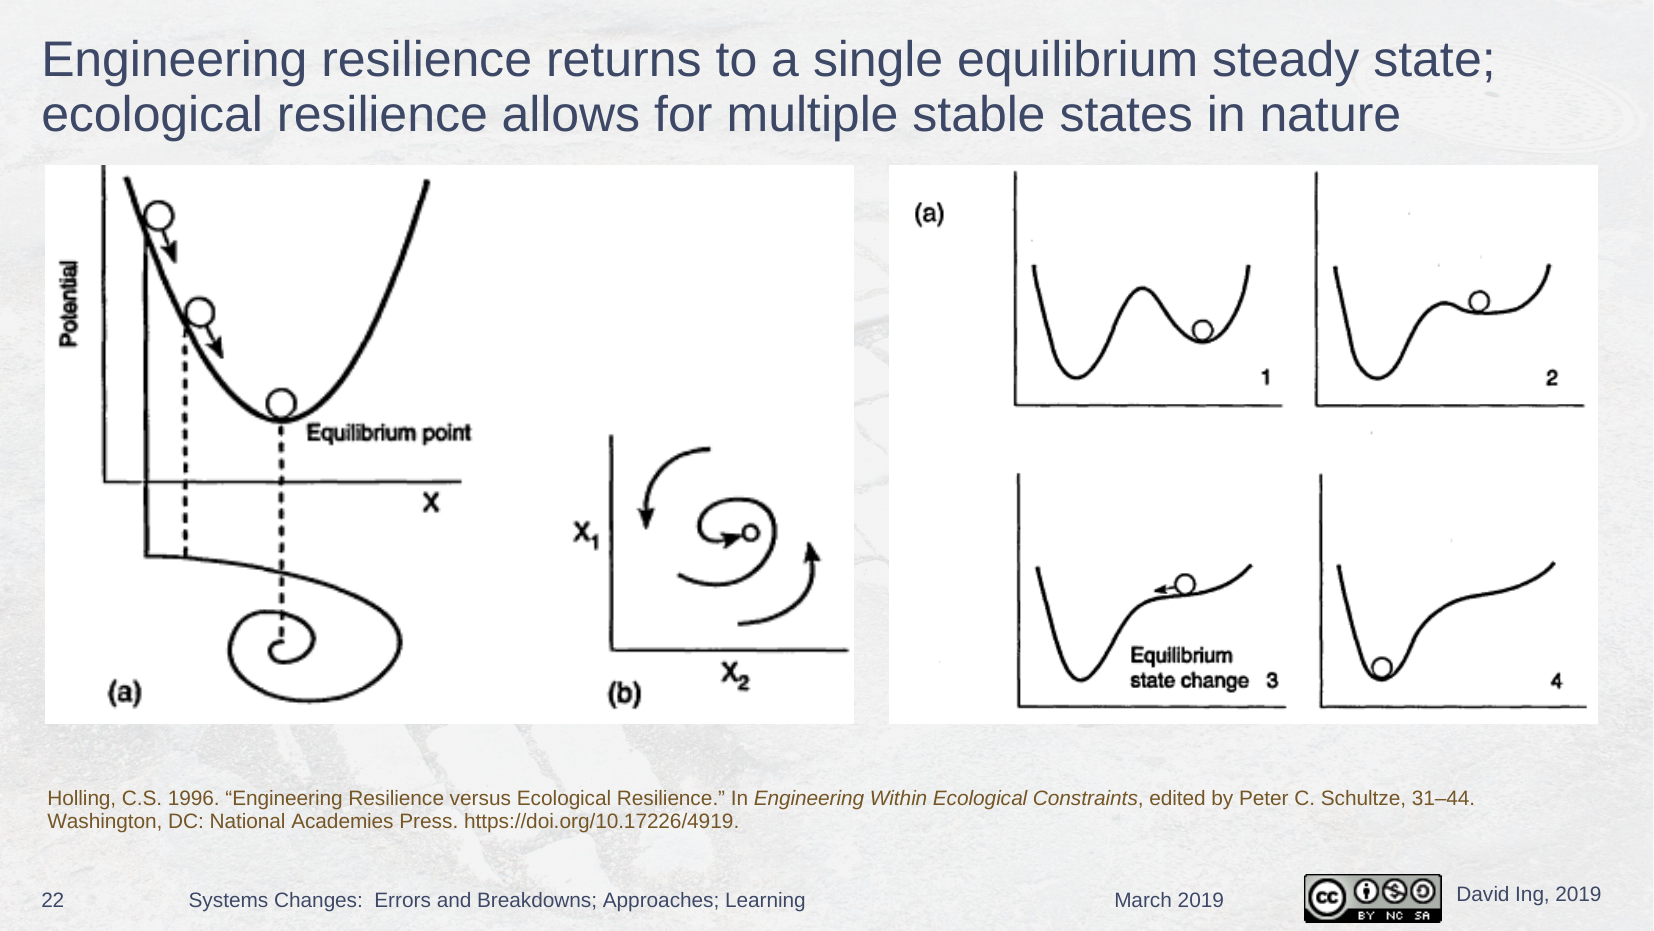

# Engineering resilience returns to a single equilibrium steady state; ecological resilience allows for multiple stable states in nature
Holling, C.S. 1996. “Engineering Resilience versus Ecological Resilience.” In Engineering Within Ecological Constraints, edited by Peter C. Schultze, 31–44. Washington, DC: National Academies Press. https://doi.org/10.17226/4919.
Systems Changes: Errors and Breakdowns; Approaches; Learning
March 2019